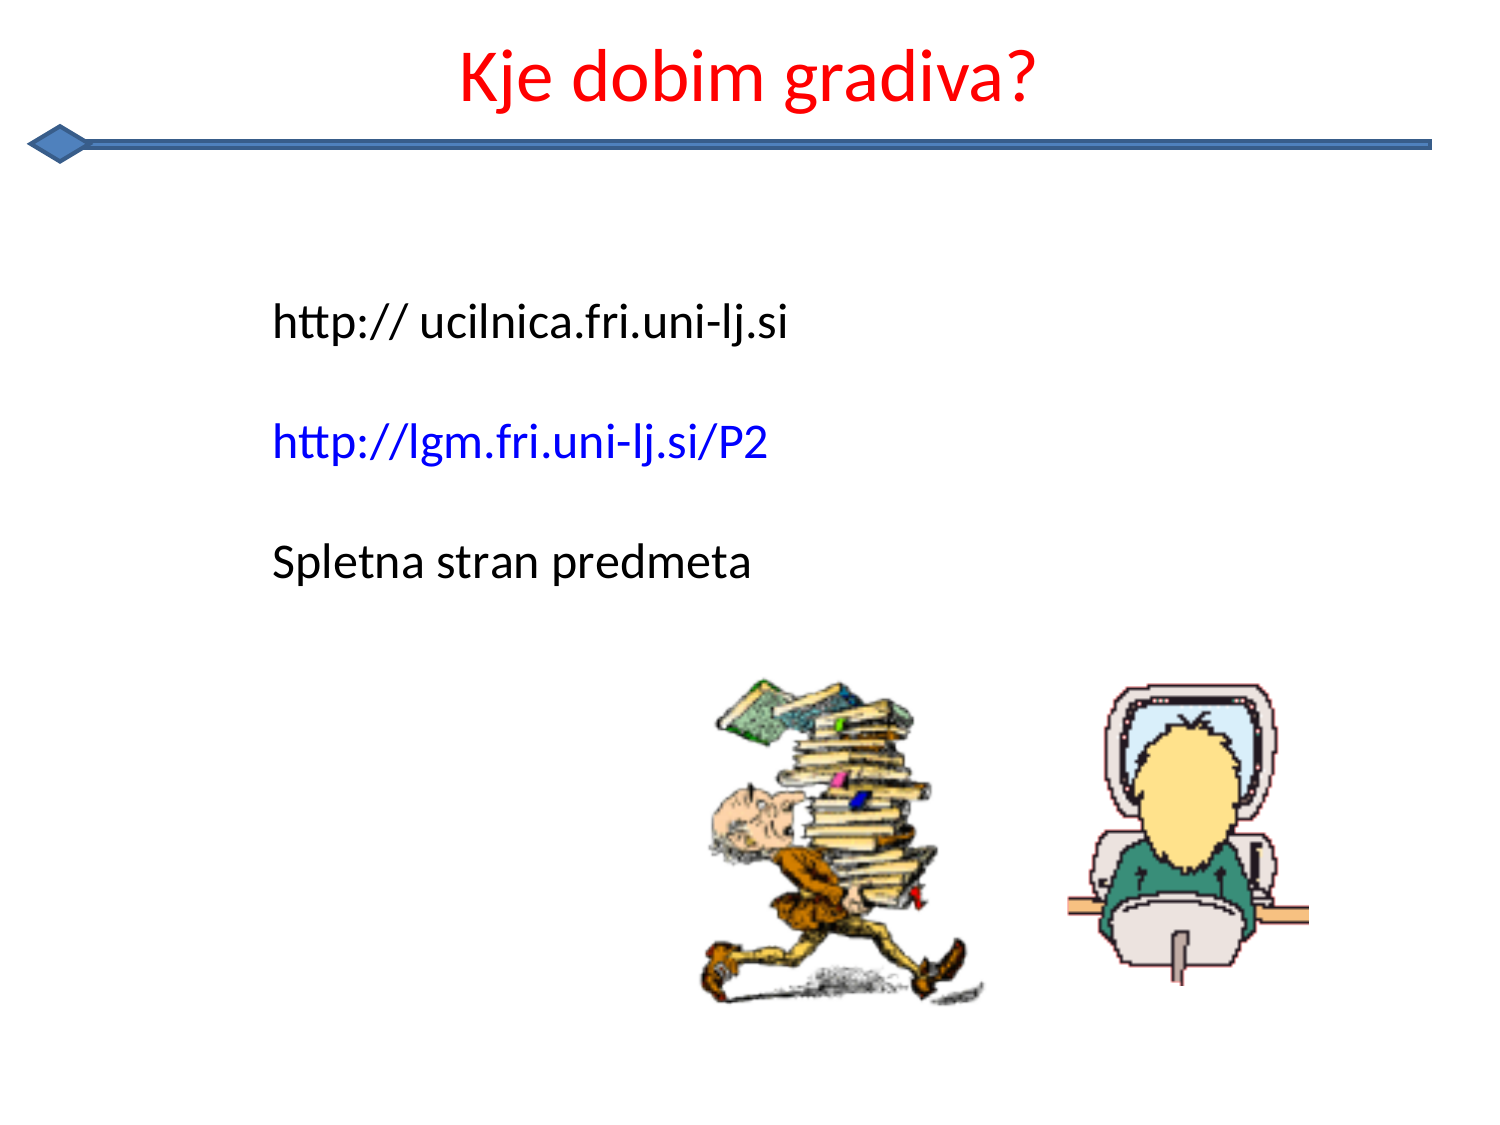

# Kje dobim gradiva?
http:// ucilnica.fri.uni-lj.si
http://lgm.fri.uni-lj.si/P2
Spletna stran predmeta